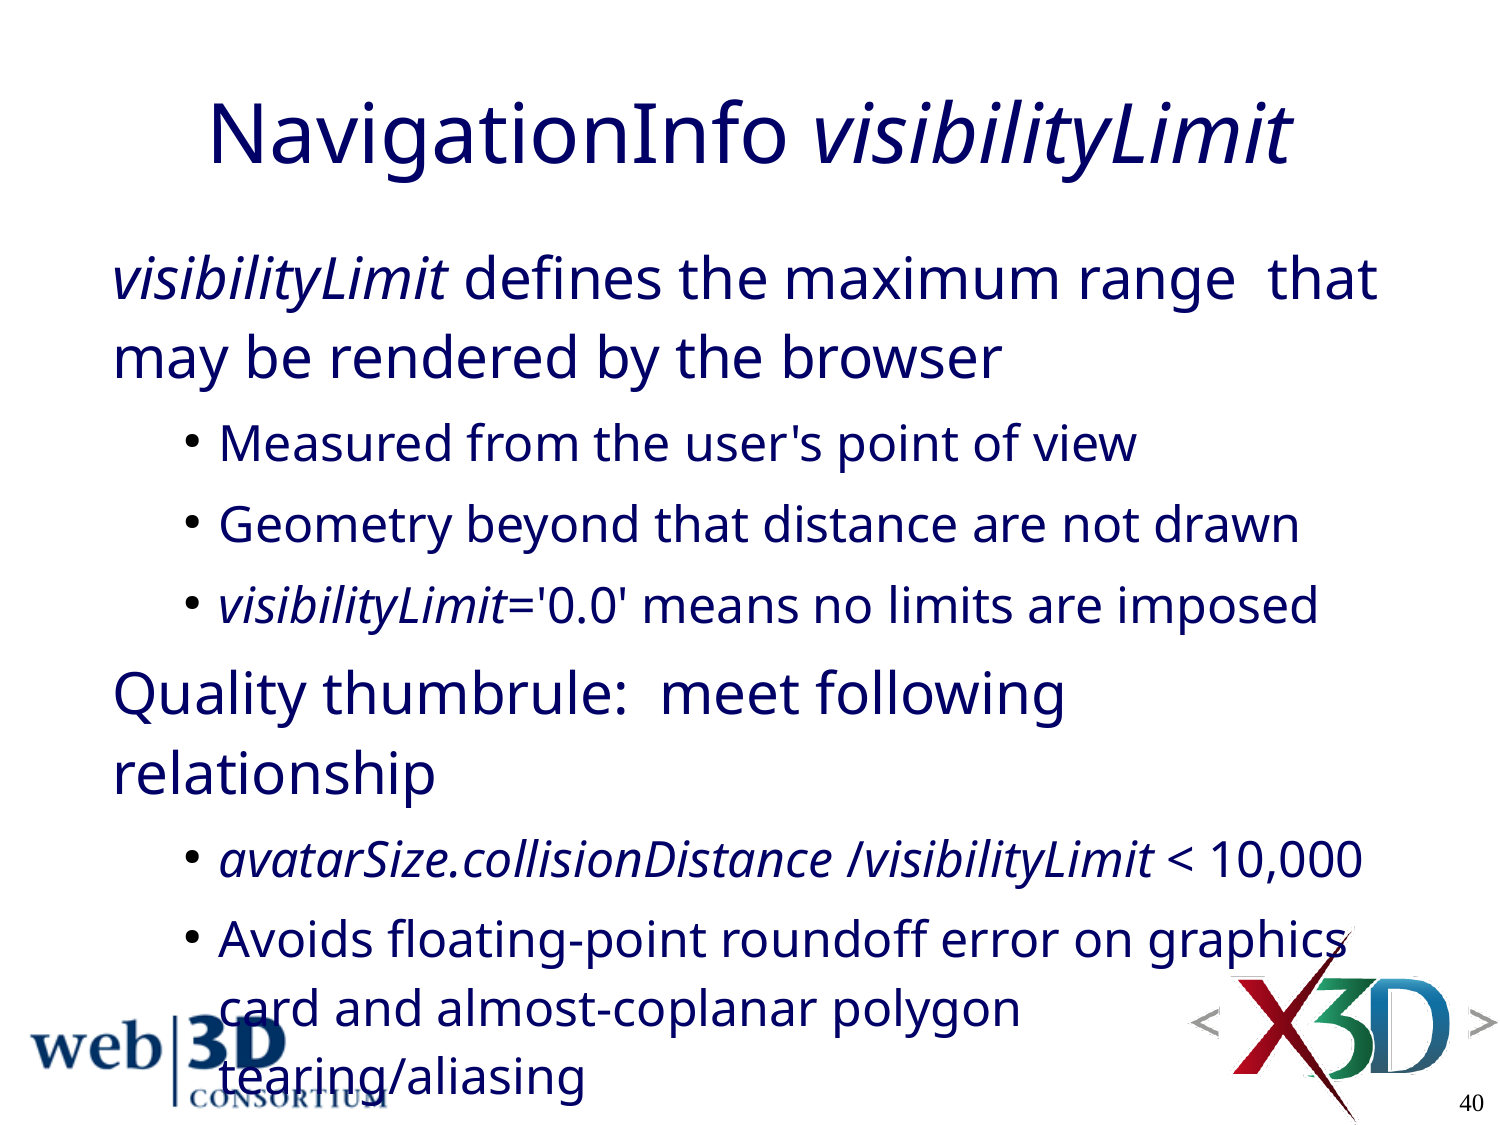

# NavigationInfo visibilityLimit
visibilityLimit defines the maximum range that may be rendered by the browser
Measured from the user's point of view
Geometry beyond that distance are not drawn
visibilityLimit='0.0' means no limits are imposed
Quality thumbrule: meet following relationship
avatarSize.collisionDistance /visibilityLimit < 10,000
Avoids floating-point roundoff error on graphics card and almost-coplanar polygon tearing/aliasing
Exactly coplanar polygons still suffer from aliasing